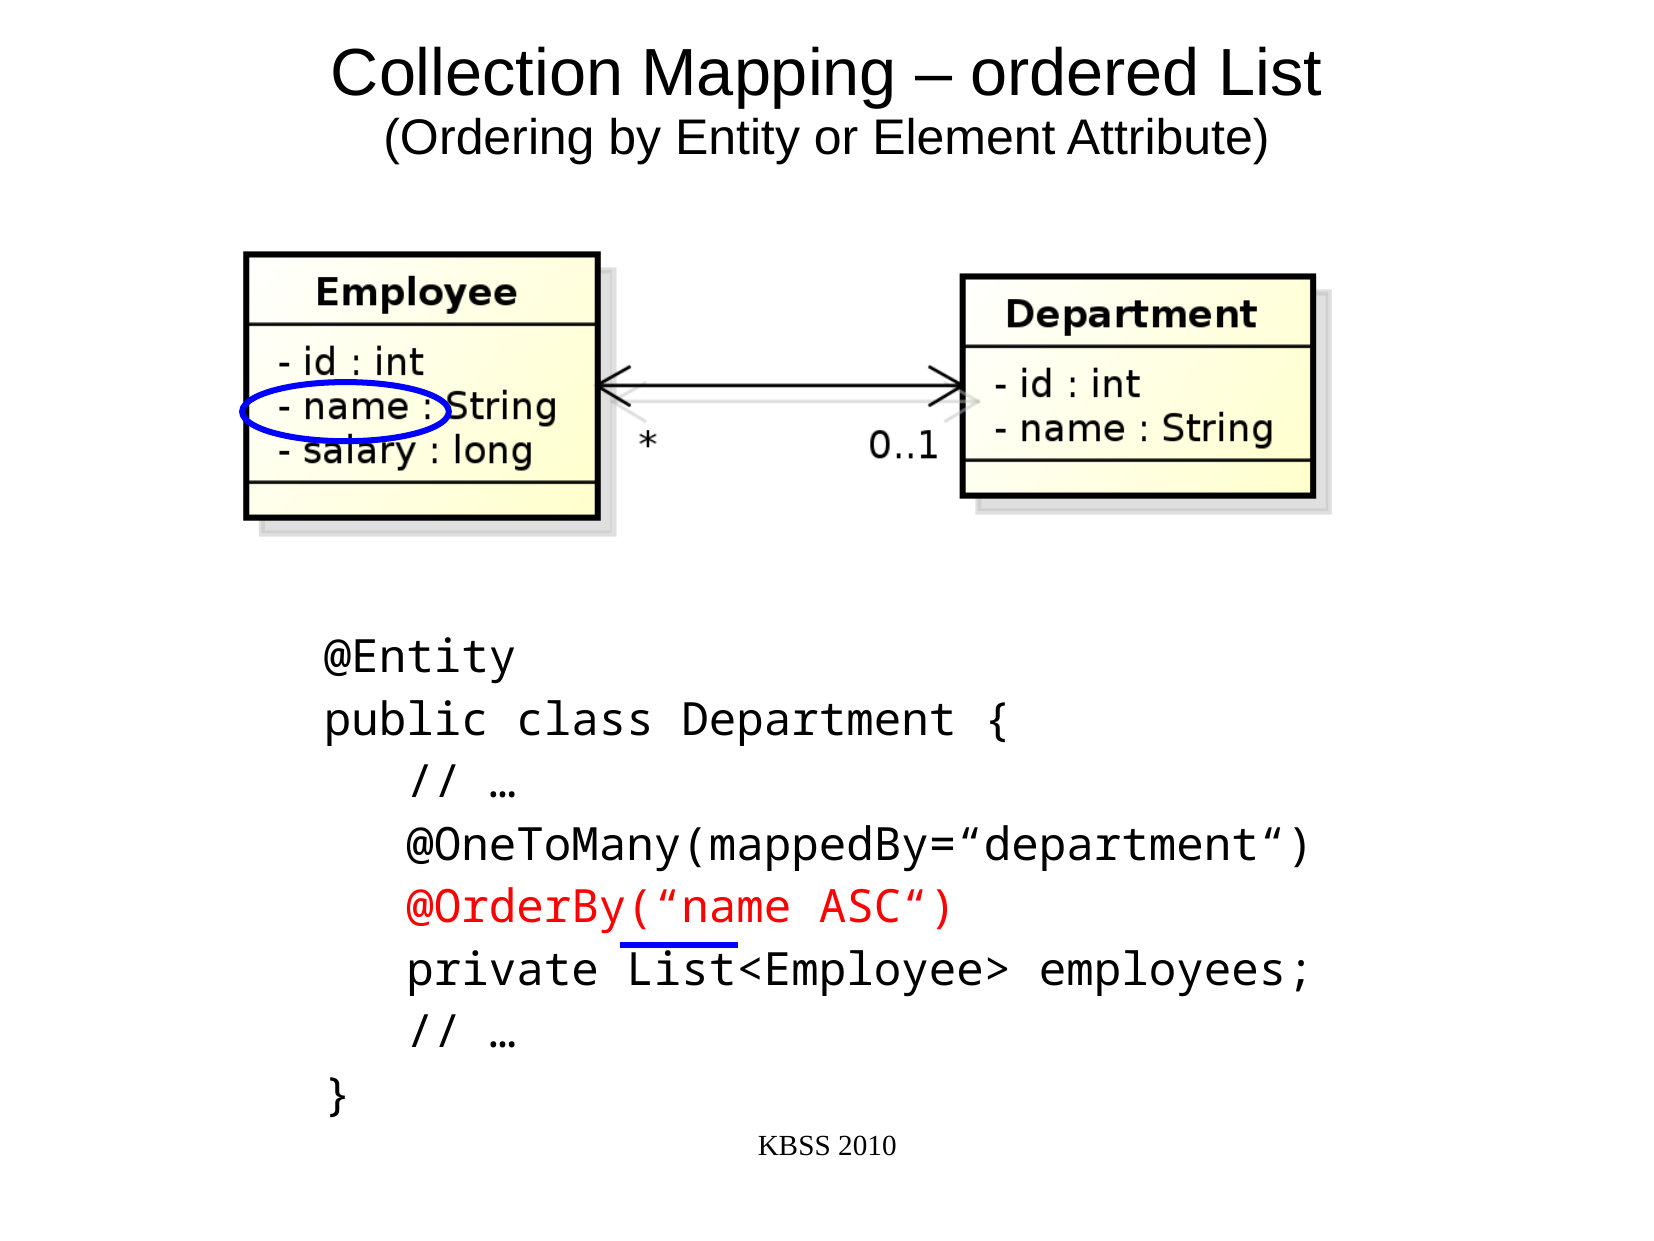

# Collection Mapping – ordered List (Ordering by Entity or Element Attribute)
@Entity
public class Department {
 // …
 @OneToMany(mappedBy=“department“)
 @OrderBy(“name ASC“)
 private List<Employee> employees;
 // …
}
KBSS 2010